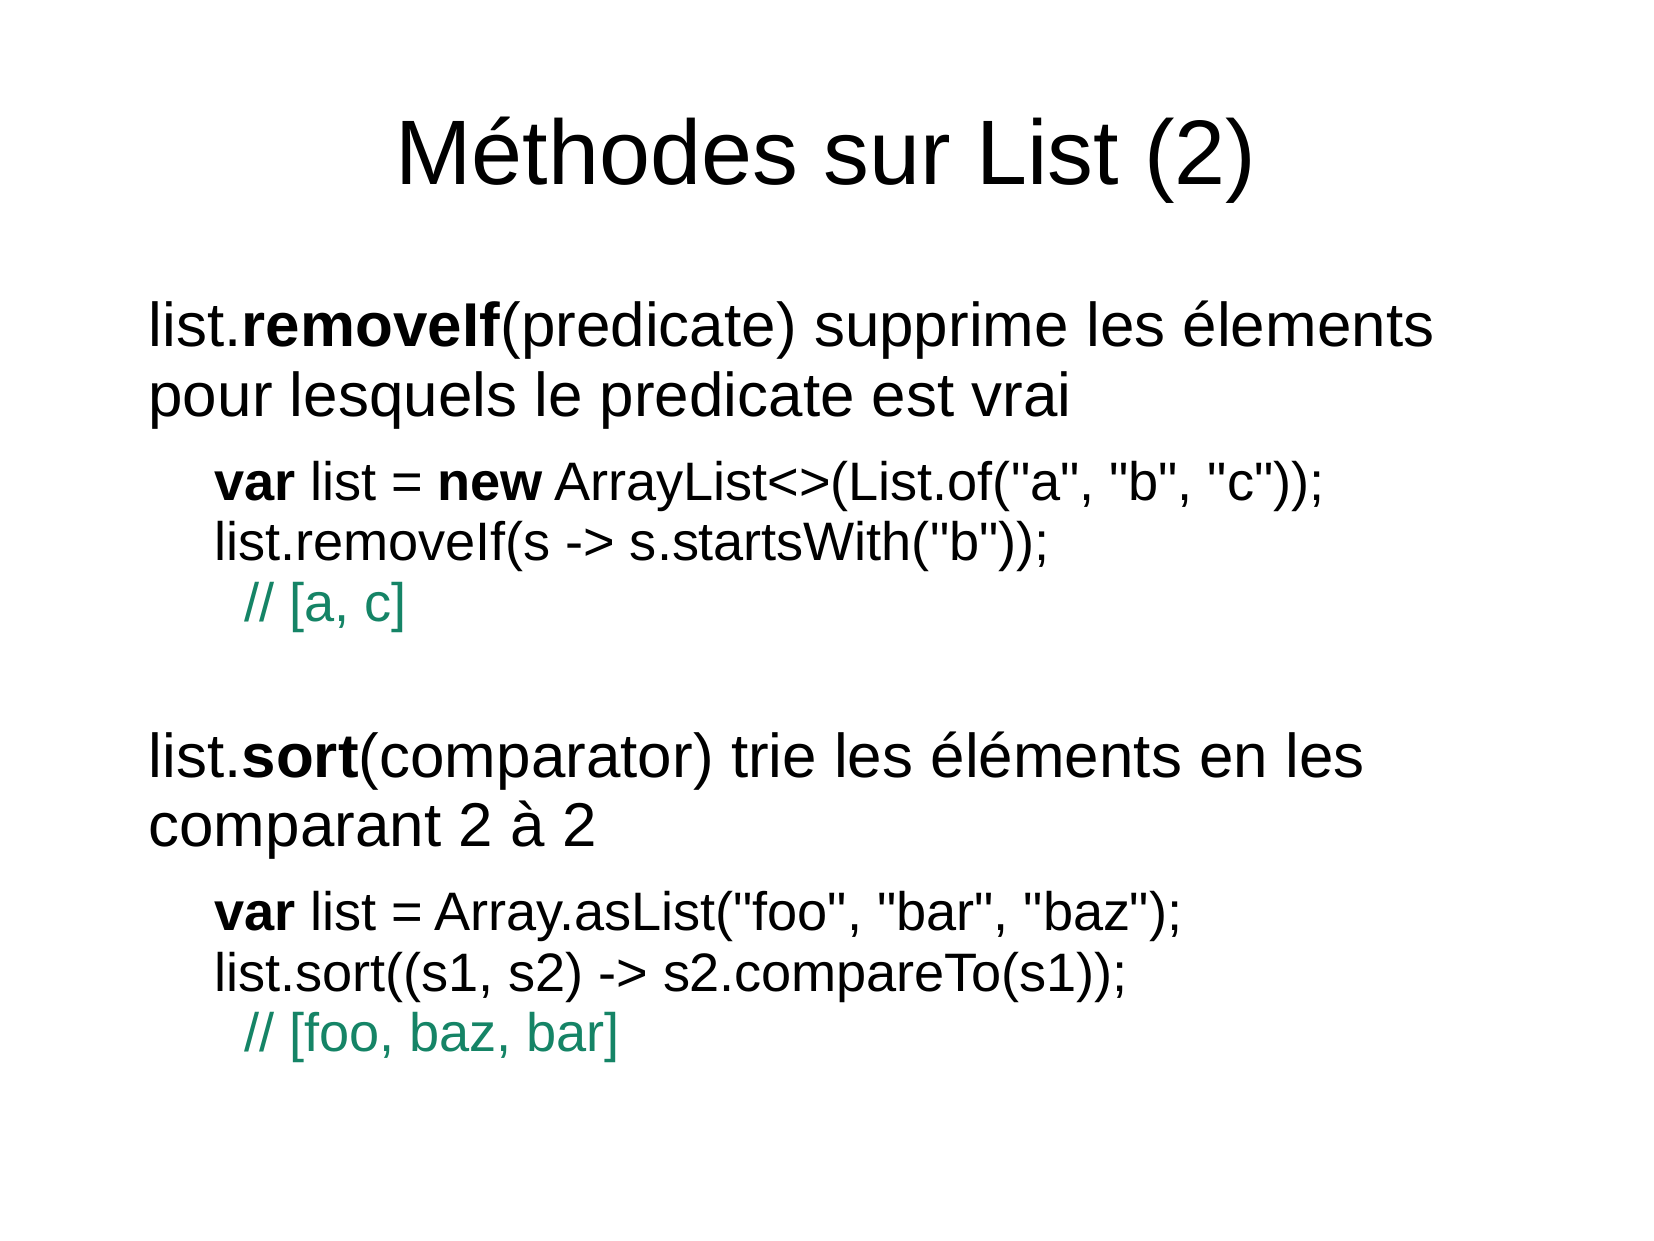

# Méthodes sur List (2)
list.removeIf(predicate) supprime les élements pour lesquels le predicate est vrai
var list = new ArrayList<>(List.of("a", "b", "c"));
list.removeIf(s -> s.startsWith("b"));
 // [a, c]
list.sort(comparator) trie les éléments en les comparant 2 à 2
var list = Array.asList("foo", "bar", "baz");
list.sort((s1, s2) -> s2.compareTo(s1));
 // [foo, baz, bar]